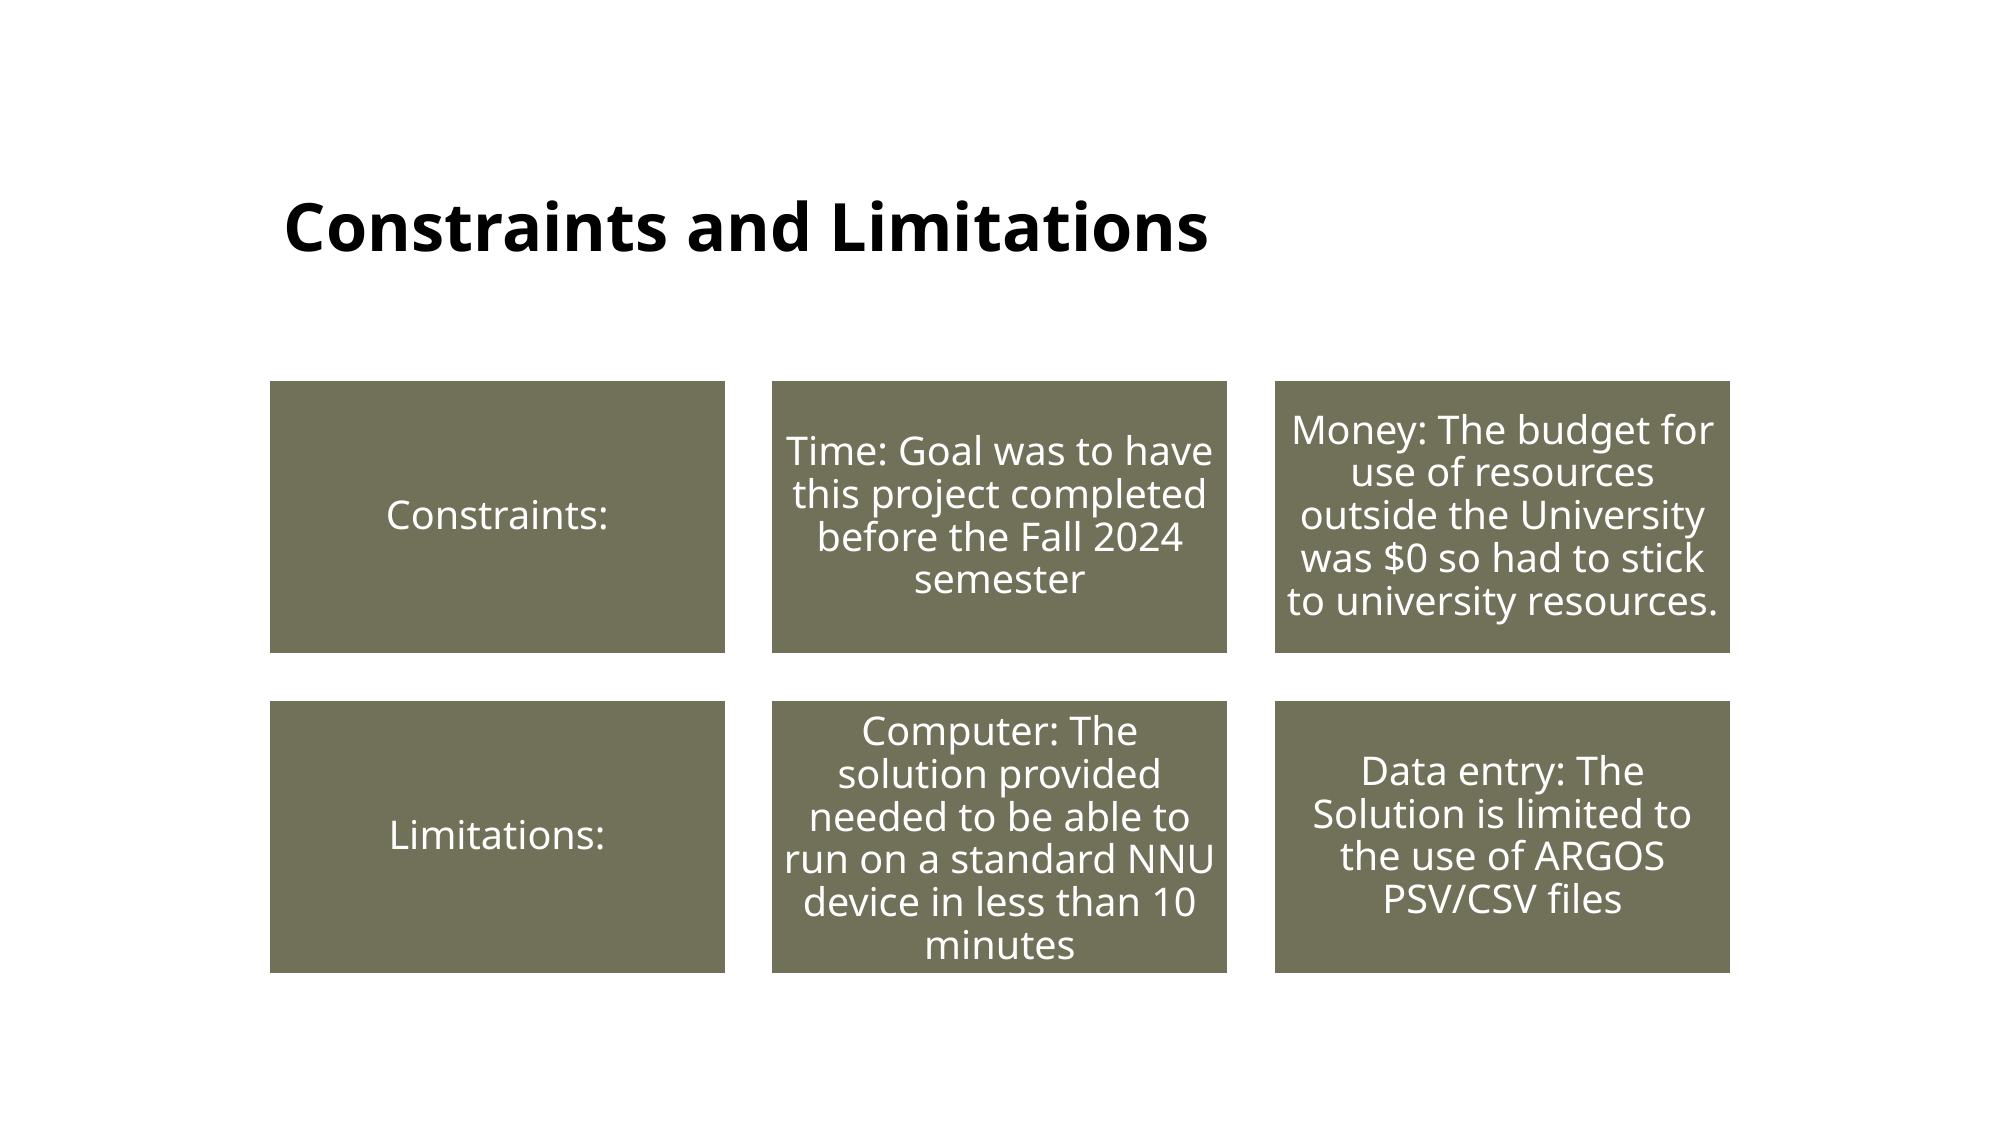

# Constraints and Limitations
Constraints:
Time: Goal was to have this project completed before the Fall 2024 semester
Money: The budget for use of resources outside the University was $0 so had to stick to university resources.
Limitations:
Computer: The solution provided needed to be able to run on a standard NNU device in less than 10 minutes
Data entry: The Solution is limited to the use of ARGOS PSV/CSV files